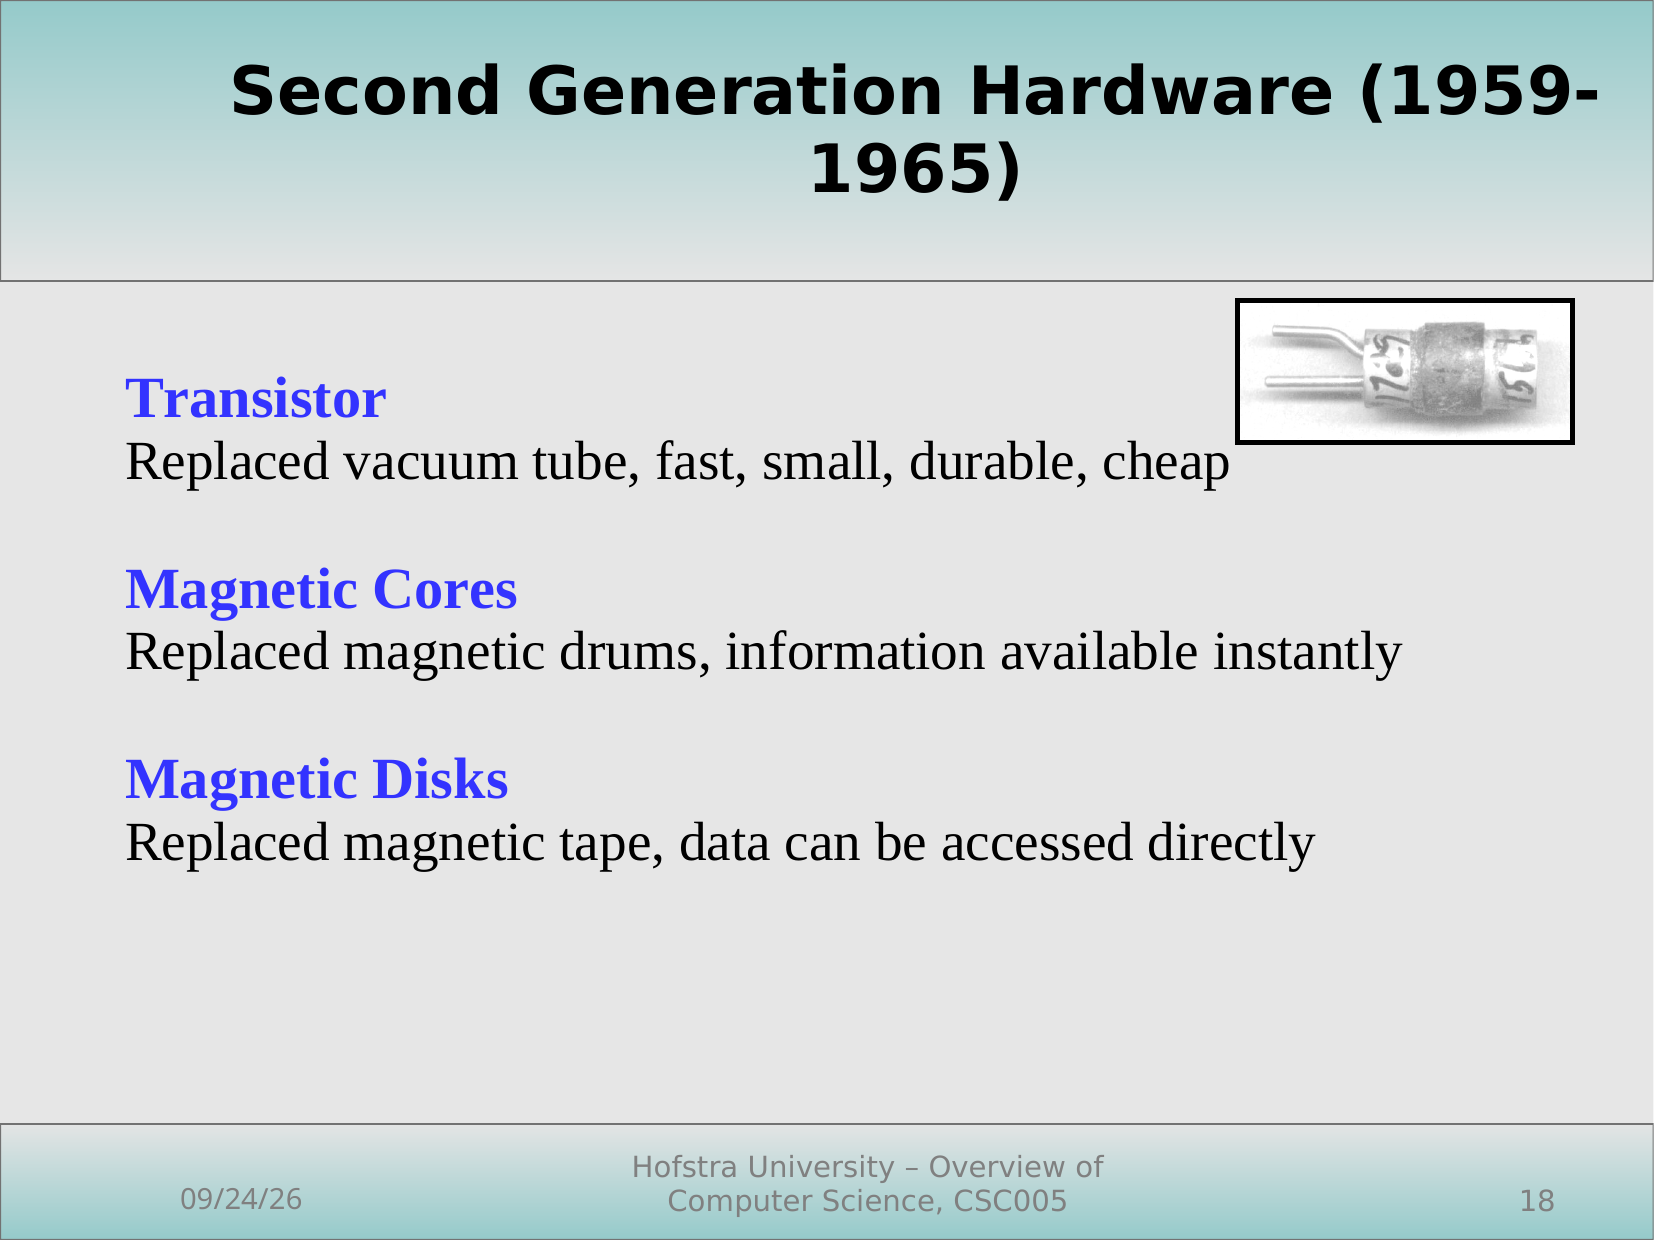

# Second Generation Hardware (1959-1965)
Transistor
Replaced vacuum tube, fast, small, durable, cheap
Magnetic Cores
Replaced magnetic drums, information available instantly
Magnetic Disks
Replaced magnetic tape, data can be accessed directly
18